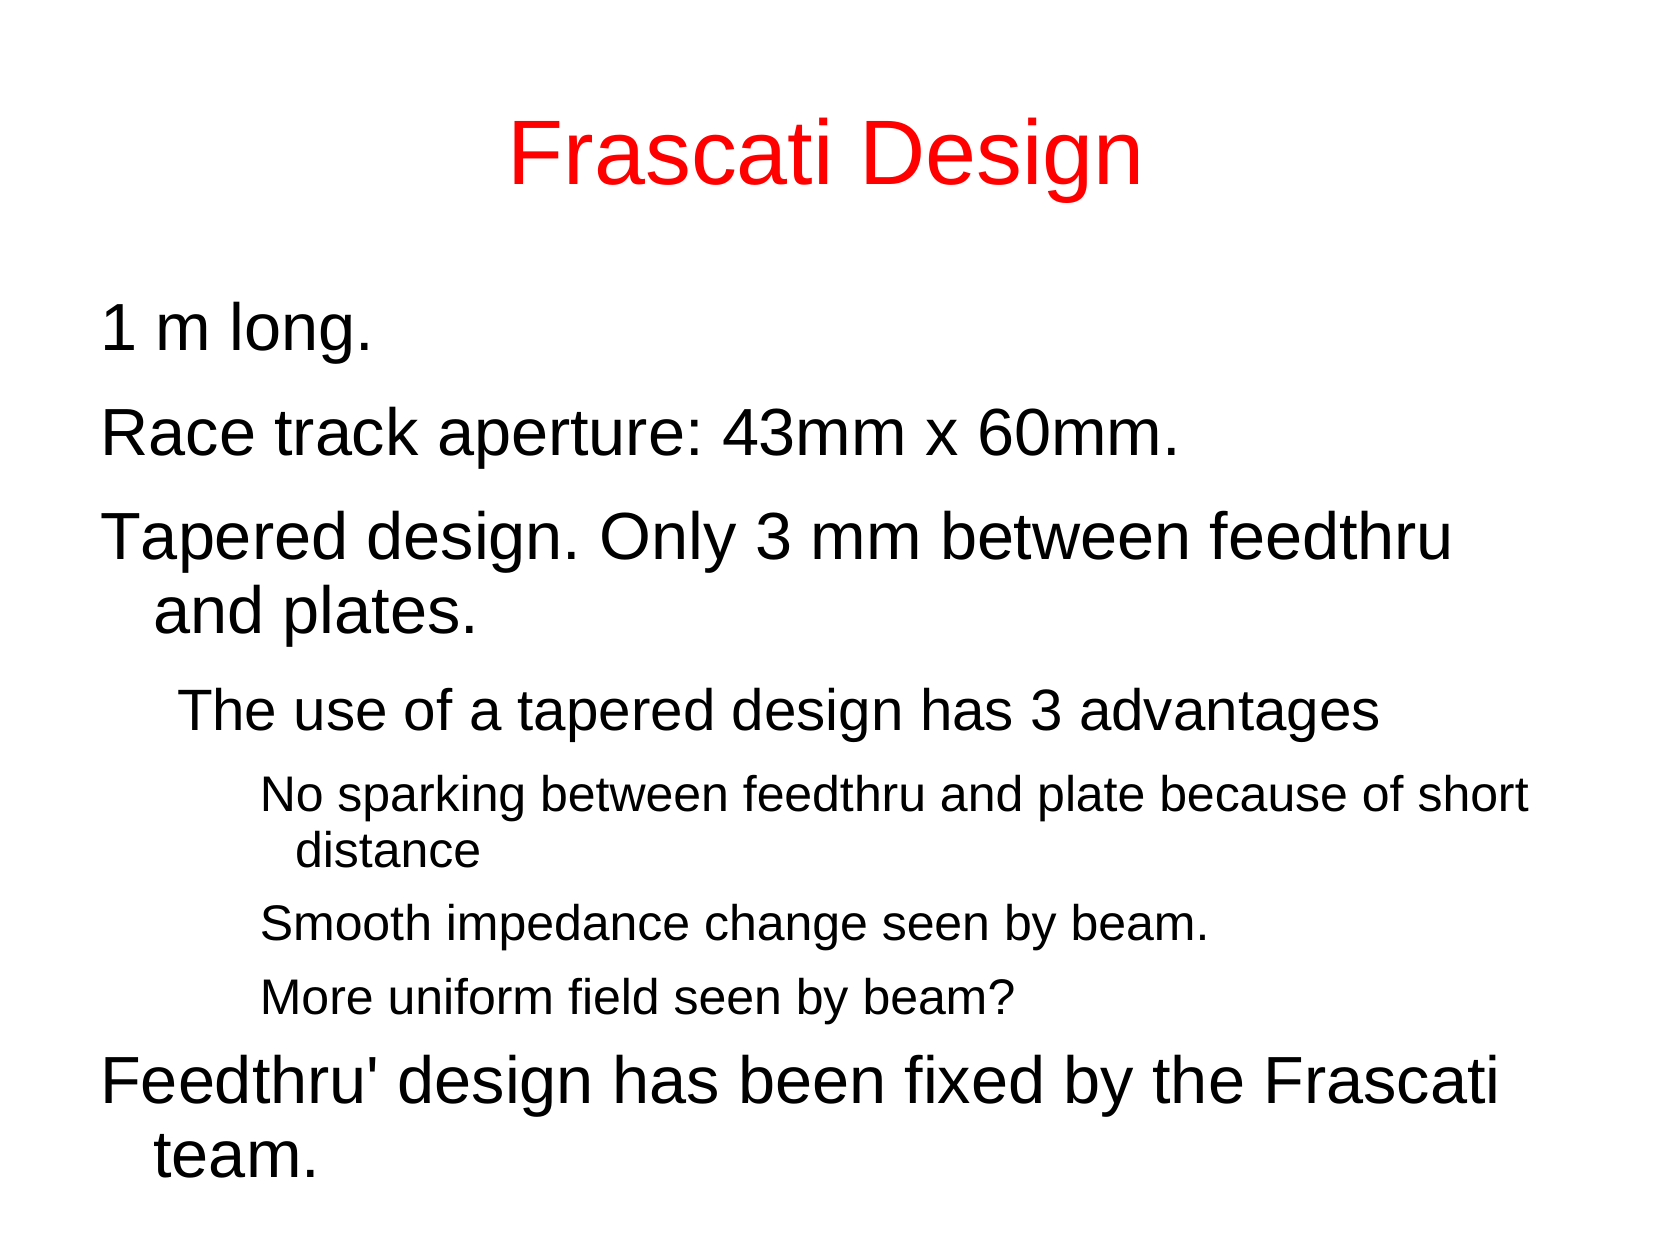

# Frascati Design
1 m long.
Race track aperture: 43mm x 60mm.
Tapered design. Only 3 mm between feedthru and plates.
The use of a tapered design has 3 advantages
No sparking between feedthru and plate because of short distance
Smooth impedance change seen by beam.
More uniform field seen by beam?
Feedthru' design has been fixed by the Frascati team.